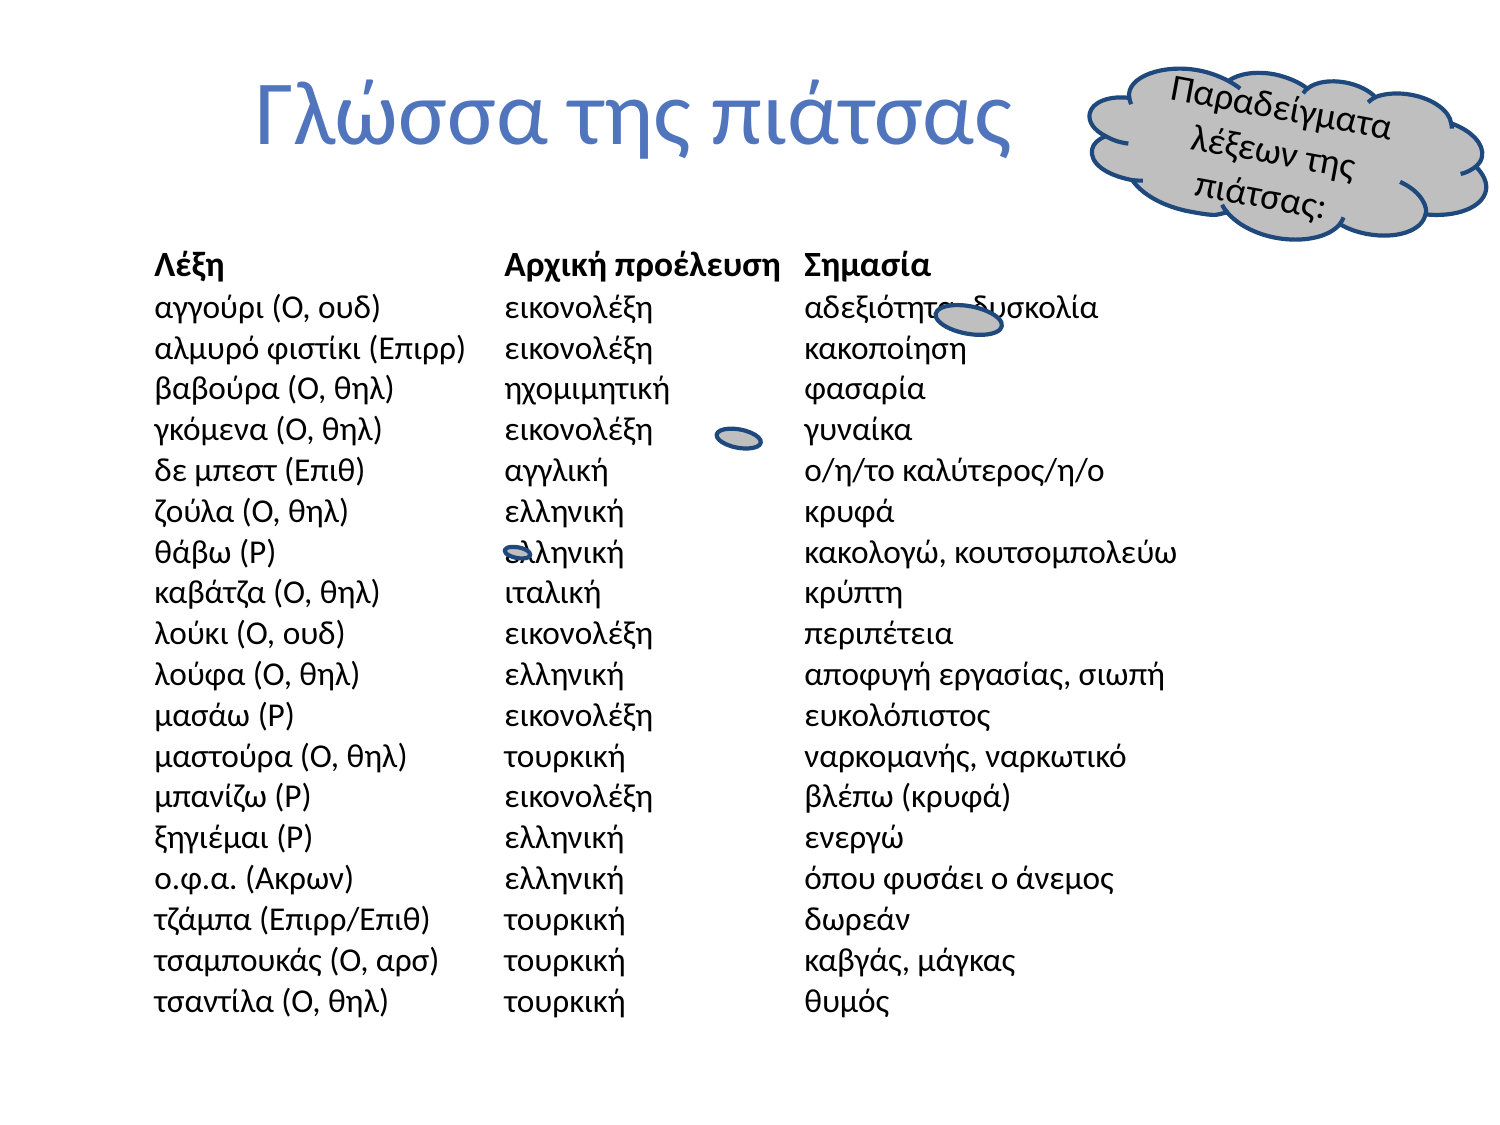

# Γλώσσα της πιάτσας
Παραδείγματα λέξεων της πιάτσας:
| Λέξη | Αρχική προέλευση | Σημασία |
| --- | --- | --- |
| αγγούρι (Ο, ουδ) | εικονολέξη | αδεξιότητα, δυσκολία |
| αλμυρό φιστίκι (Επιρρ) | εικονολέξη | κακοποίηση |
| βαβούρα (Ο, θηλ) | ηχομιμητική | φασαρία |
| γκόμενα (Ο, θηλ) | εικονολέξη | γυναίκα |
| δε μπεστ (Επιθ) | αγγλική | ο/η/το καλύτερος/η/ο |
| ζούλα (Ο, θηλ) | ελληνική | κρυφά |
| θάβω (Ρ) | ελληνική | κακολογώ, κουτσομπολεύω |
| καβάτζα (Ο, θηλ) | ιταλική | κρύπτη |
| λούκι (Ο, ουδ) | εικονολέξη | περιπέτεια |
| λούφα (Ο, θηλ) | ελληνική | αποφυγή εργασίας, σιωπή |
| μασάω (Ρ) | εικονολέξη | ευκολόπιστος |
| μαστούρα (Ο, θηλ) | τουρκική | ναρκομανής, ναρκωτικό |
| μπανίζω (Ρ) | εικονολέξη | βλέπω (κρυφά) |
| ξηγιέμαι (Ρ) | ελληνική | ενεργώ |
| ο.φ.α. (Ακρων) | ελληνική | όπου φυσάει ο άνεμος |
| τζάμπα (Επιρρ/Επιθ) | τουρκική | δωρεάν |
| τσαμπουκάς (Ο, αρσ) | τουρκική | καβγάς, μάγκας |
| τσαντίλα (Ο, θηλ) | τουρκική | θυμός |